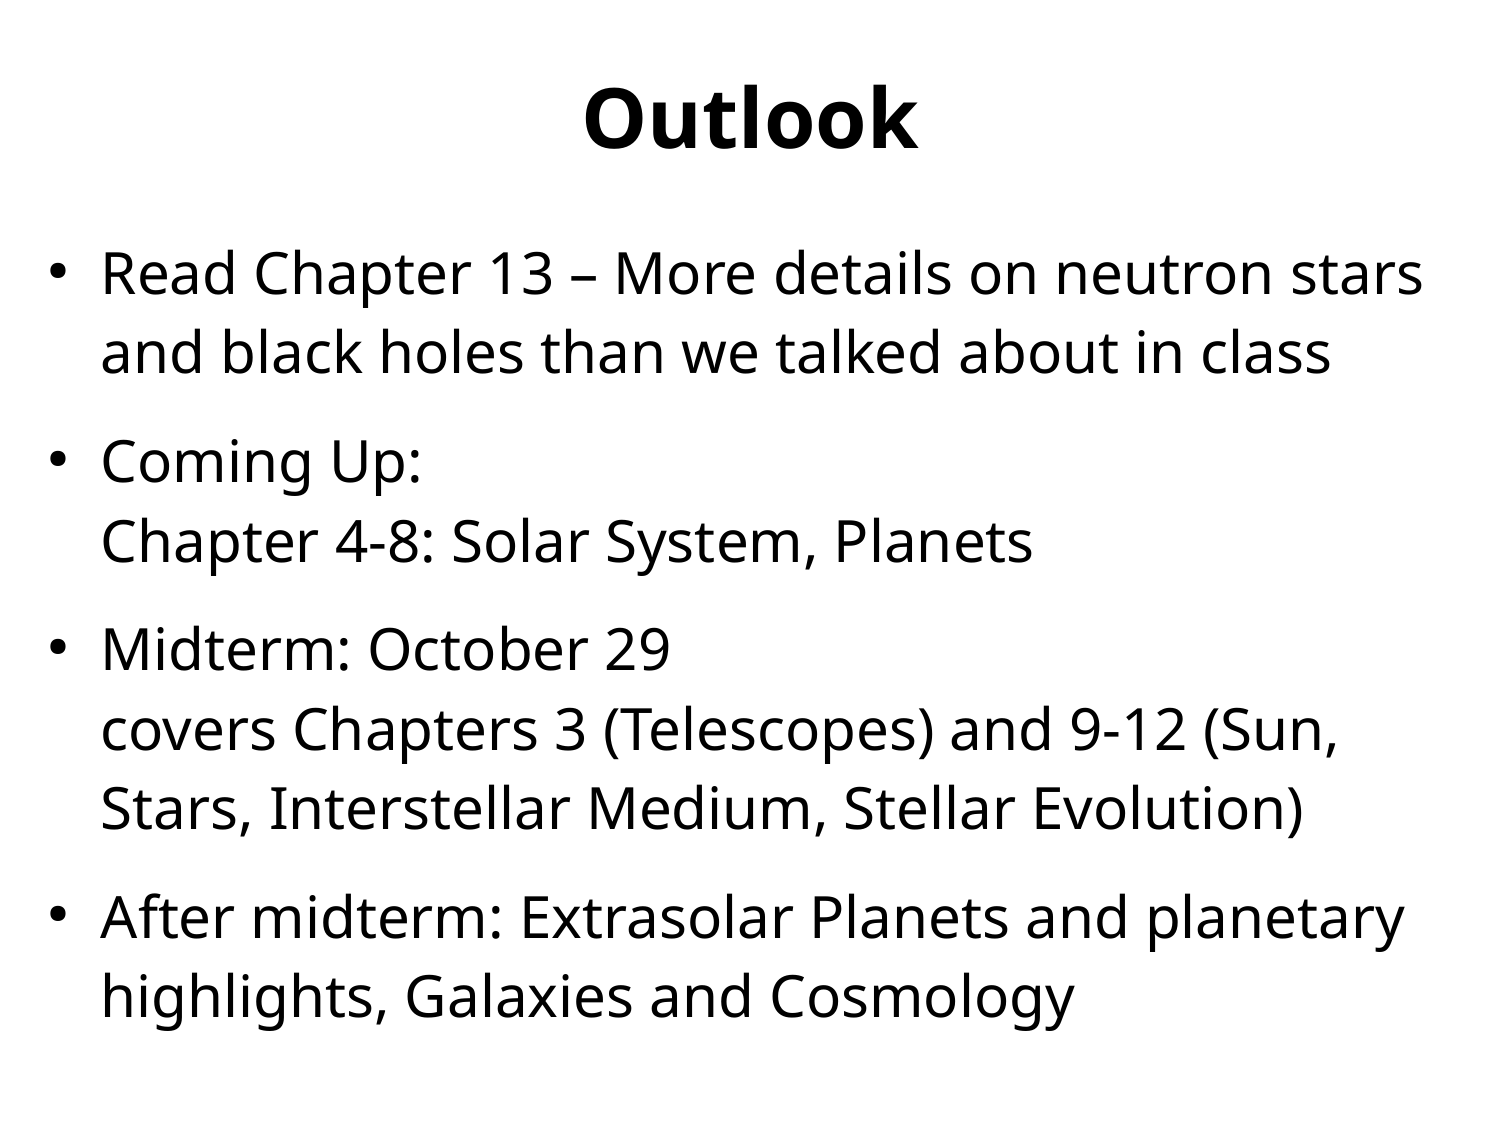

# Outlook
Read Chapter 13 – More details on neutron stars and black holes than we talked about in class
Coming Up:
Chapter 4-8: Solar System, Planets
Midterm: October 29
covers Chapters 3 (Telescopes) and 9-12 (Sun, Stars, Interstellar Medium, Stellar Evolution)
After midterm: Extrasolar Planets and planetary highlights, Galaxies and Cosmology